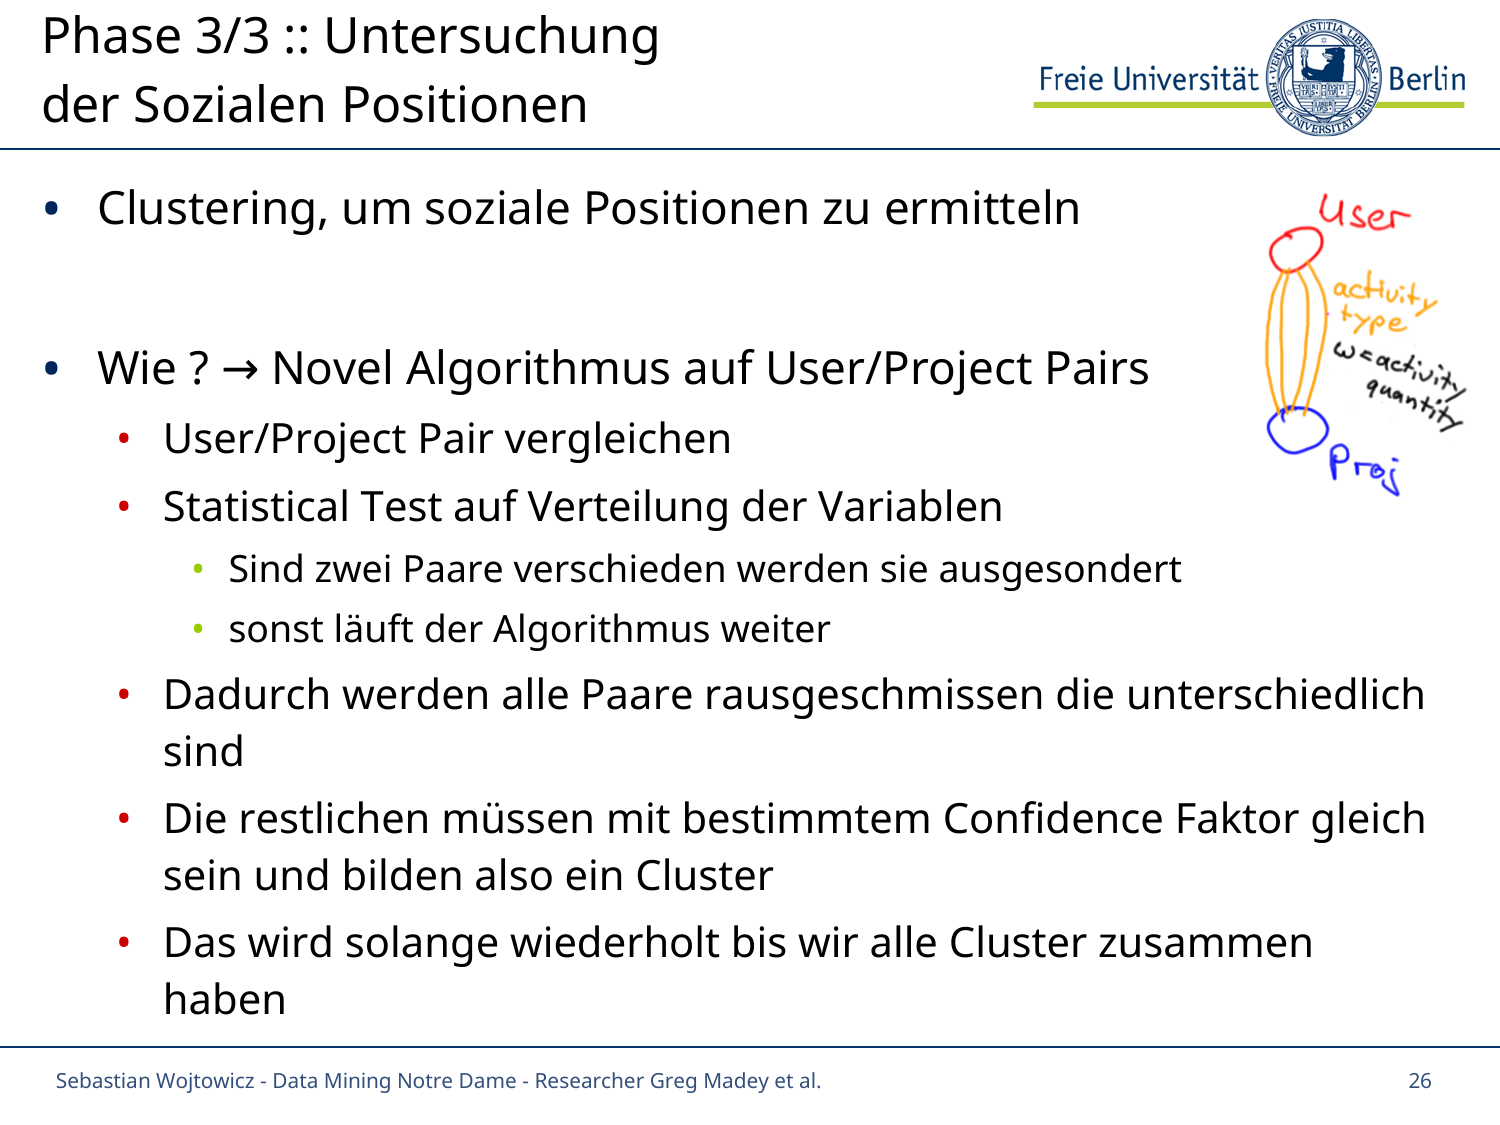

# Phase 3/3 :: Untersuchung der Sozialen Positionen
Clustering, um soziale Positionen zu ermitteln
Wie ? → Novel Algorithmus auf User/Project Pairs
User/Project Pair vergleichen
Statistical Test auf Verteilung der Variablen
Sind zwei Paare verschieden werden sie ausgesondert
sonst läuft der Algorithmus weiter
Dadurch werden alle Paare rausgeschmissen die unterschiedlich sind
Die restlichen müssen mit bestimmtem Confidence Faktor gleich sein und bilden also ein Cluster
Das wird solange wiederholt bis wir alle Cluster zusammen haben
Sebastian Wojtowicz - Data Mining Notre Dame - Researcher Greg Madey et al.
26